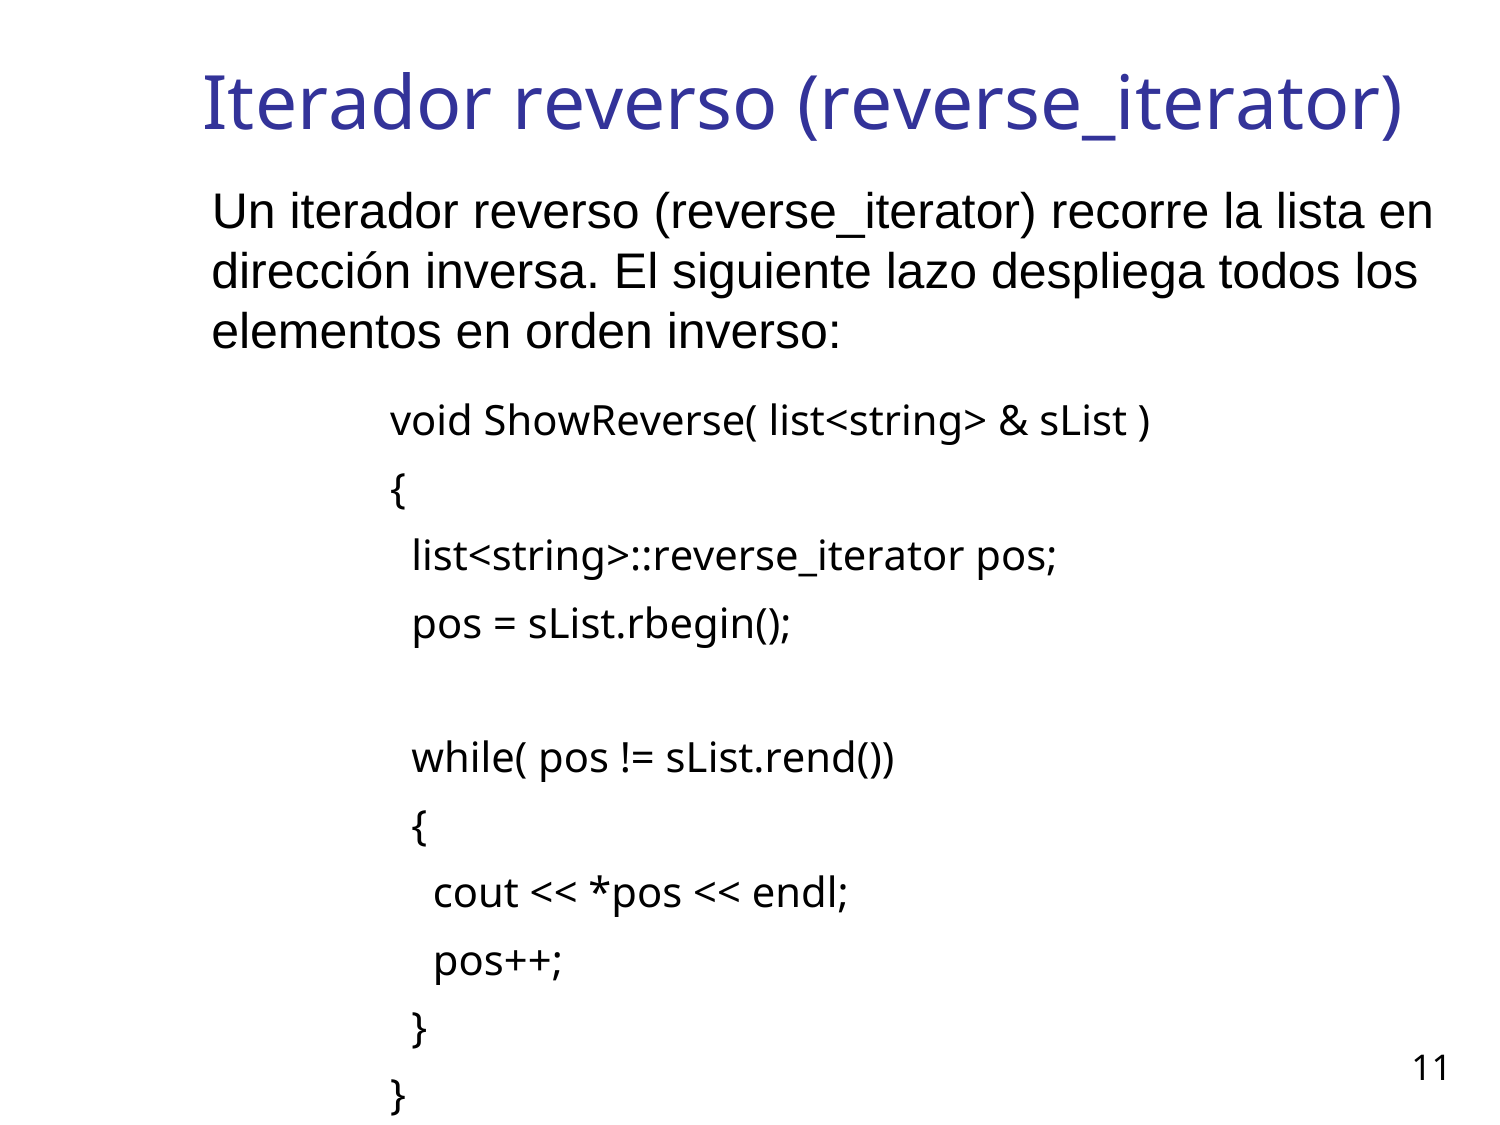

# Iterador reverso (reverse_iterator)‏
Un iterador reverso (reverse_iterator) recorre la lista en dirección inversa. El siguiente lazo despliega todos los elementos en orden inverso:
void ShowReverse( list<string> & sList )‏
{
 list<string>::reverse_iterator pos;
 pos = sList.rbegin();
 while( pos != sList.rend())‏
 {
 cout << *pos << endl;
 pos++;
 }
}
11